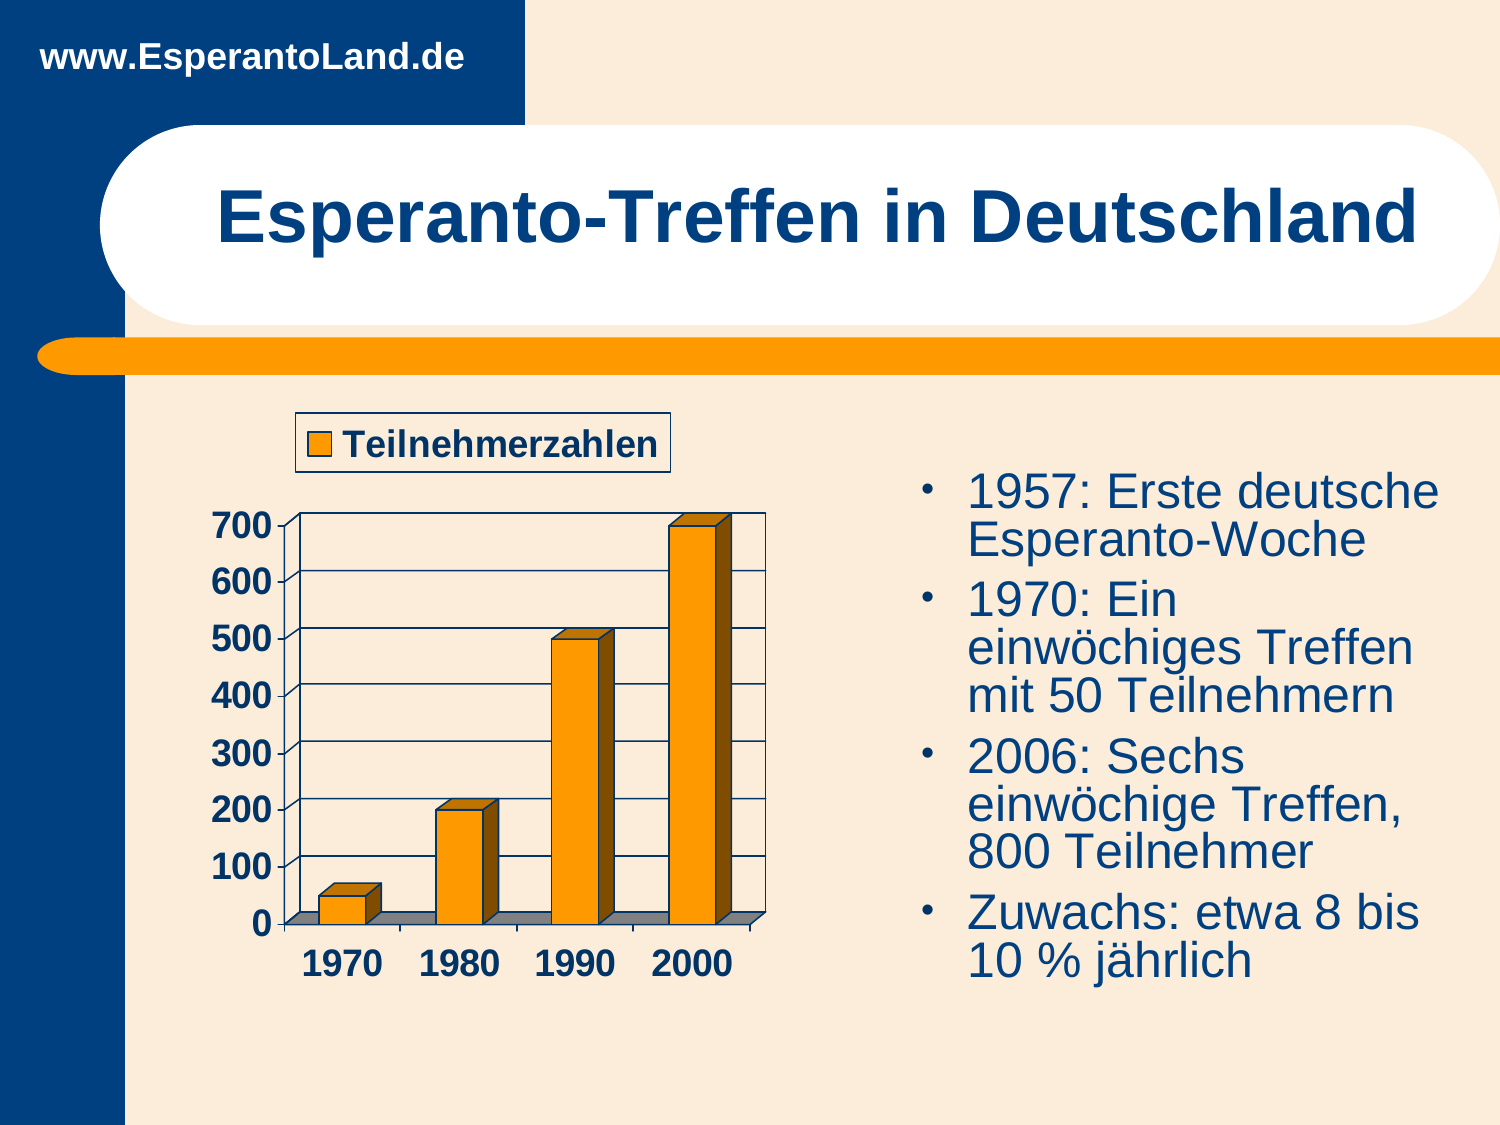

# Esperanto-Treffen in Deutschland
1957: Erste deutsche Esperanto-Woche
1970: Ein einwöchiges Treffen mit 50 Teilnehmern
2006: Sechs einwöchige Treffen, 800 Teilnehmer
Zuwachs: etwa 8 bis 10 % jährlich